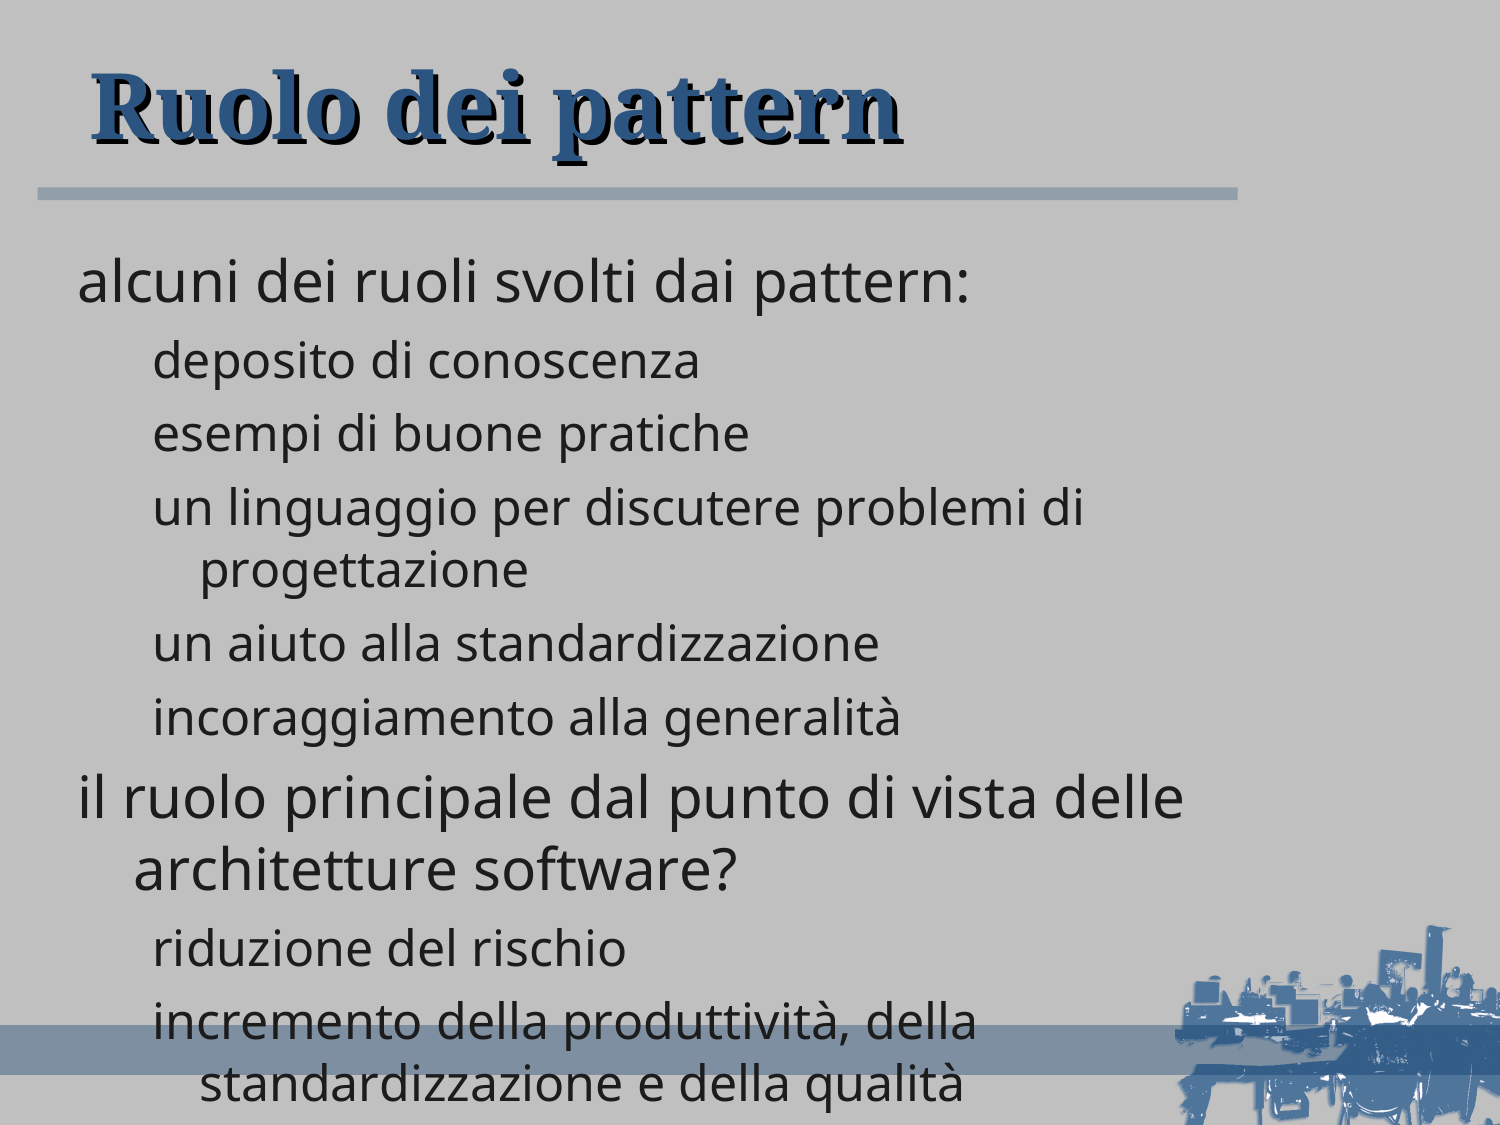

# Ruolo dei pattern
alcuni dei ruoli svolti dai pattern:
deposito di conoscenza
esempi di buone pratiche
un linguaggio per discutere problemi di progettazione
un aiuto alla standardizzazione
incoraggiamento alla generalità
il ruolo principale dal punto di vista delle architetture software?
riduzione del rischio
incremento della produttività, della standardizzazione e della qualità